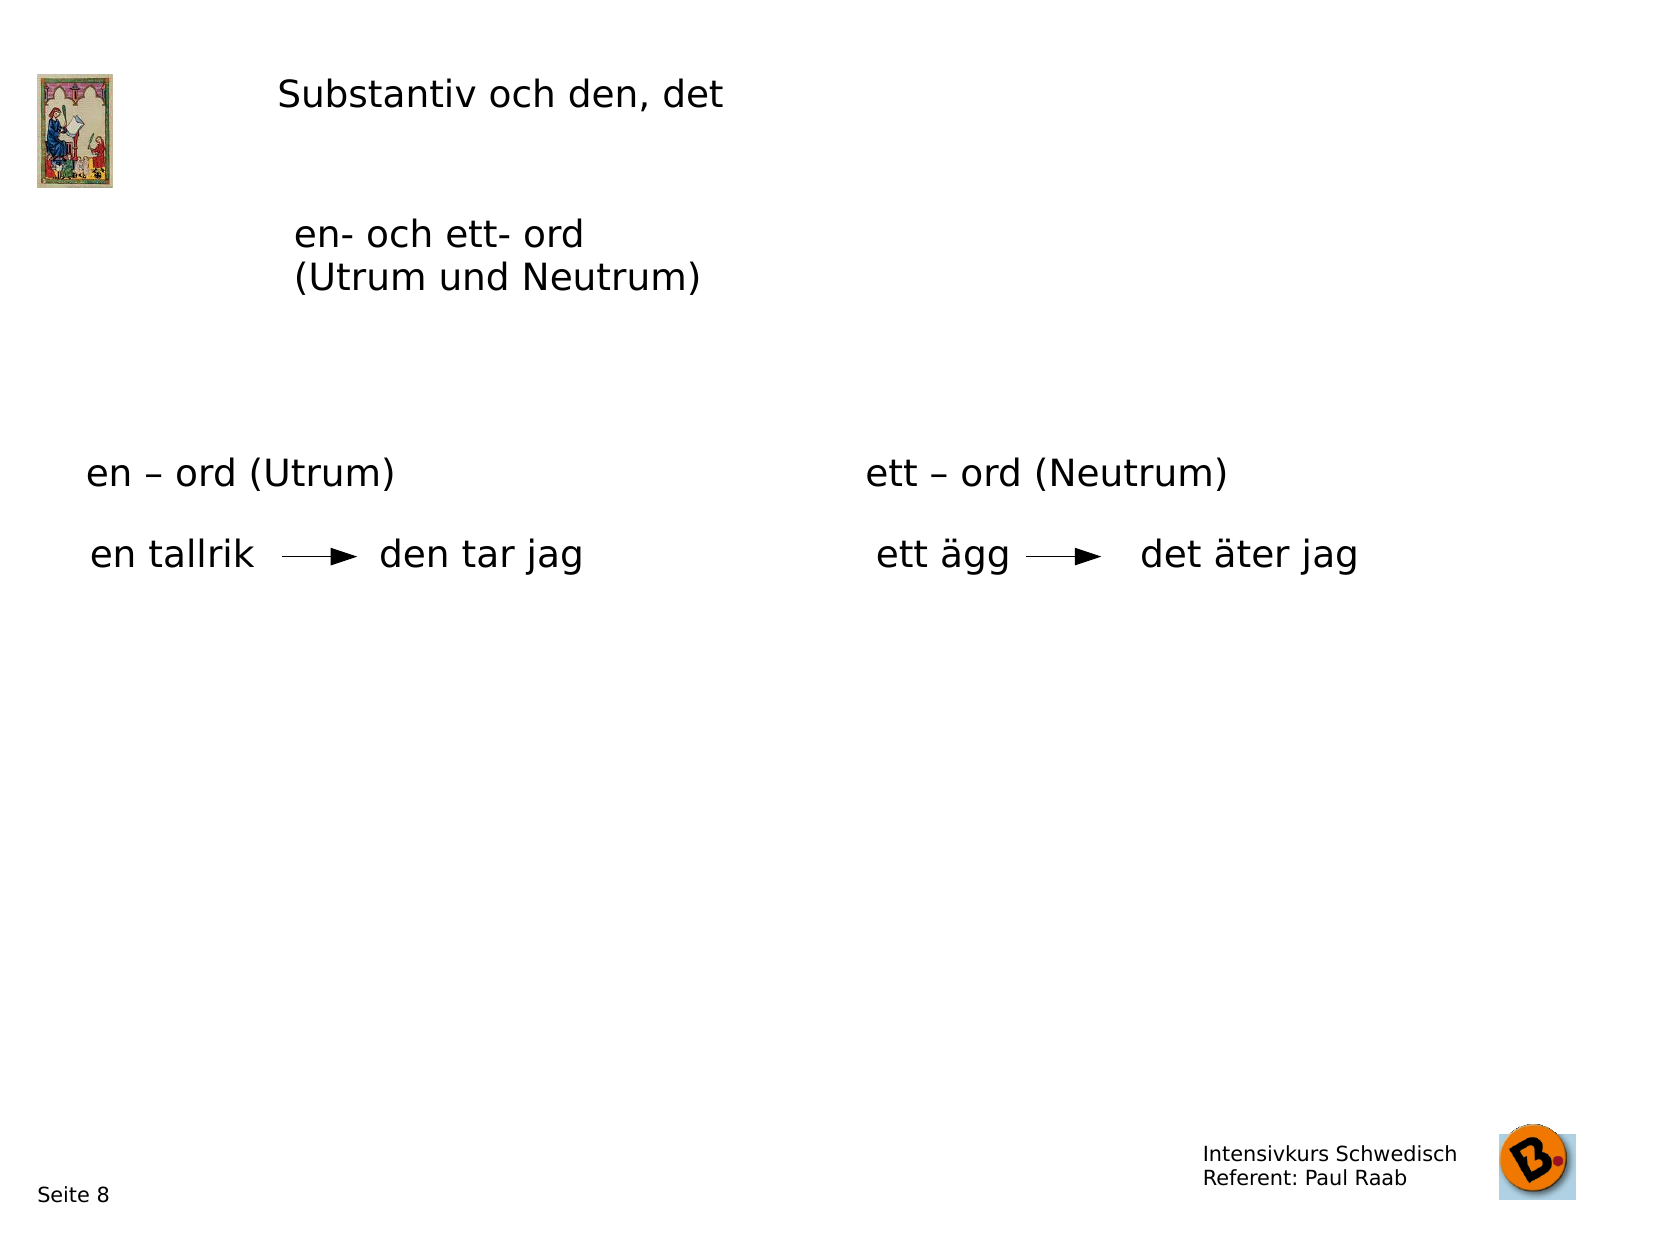

Substantiv och den, det
en- och ett- ord
(Utrum und Neutrum)
en – ord (Utrum)
ett – ord (Neutrum)
en tallrik
den tar jag
ett ägg
det äter jag